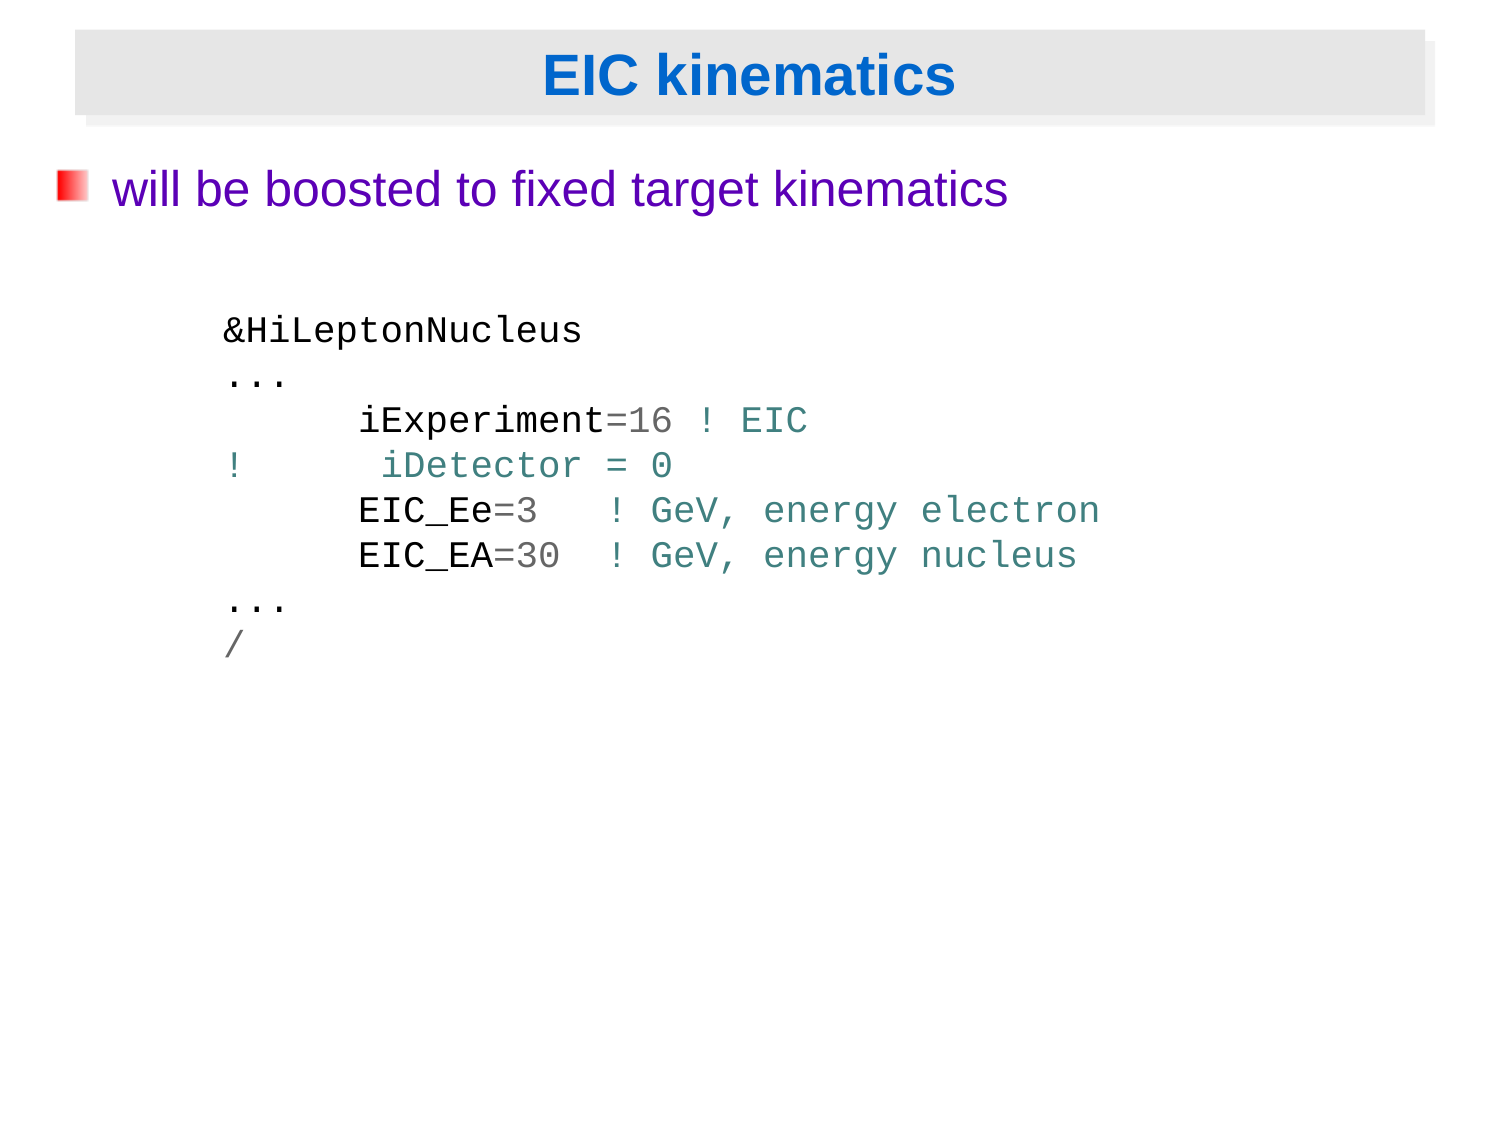

# EIC kinematics
will be boosted to fixed target kinematics
&HiLeptonNucleus
...
 iExperiment=16 ! EIC
! iDetector = 0
 EIC_Ee=3 ! GeV, energy electron
 EIC_EA=30 ! GeV, energy nucleus
...
/